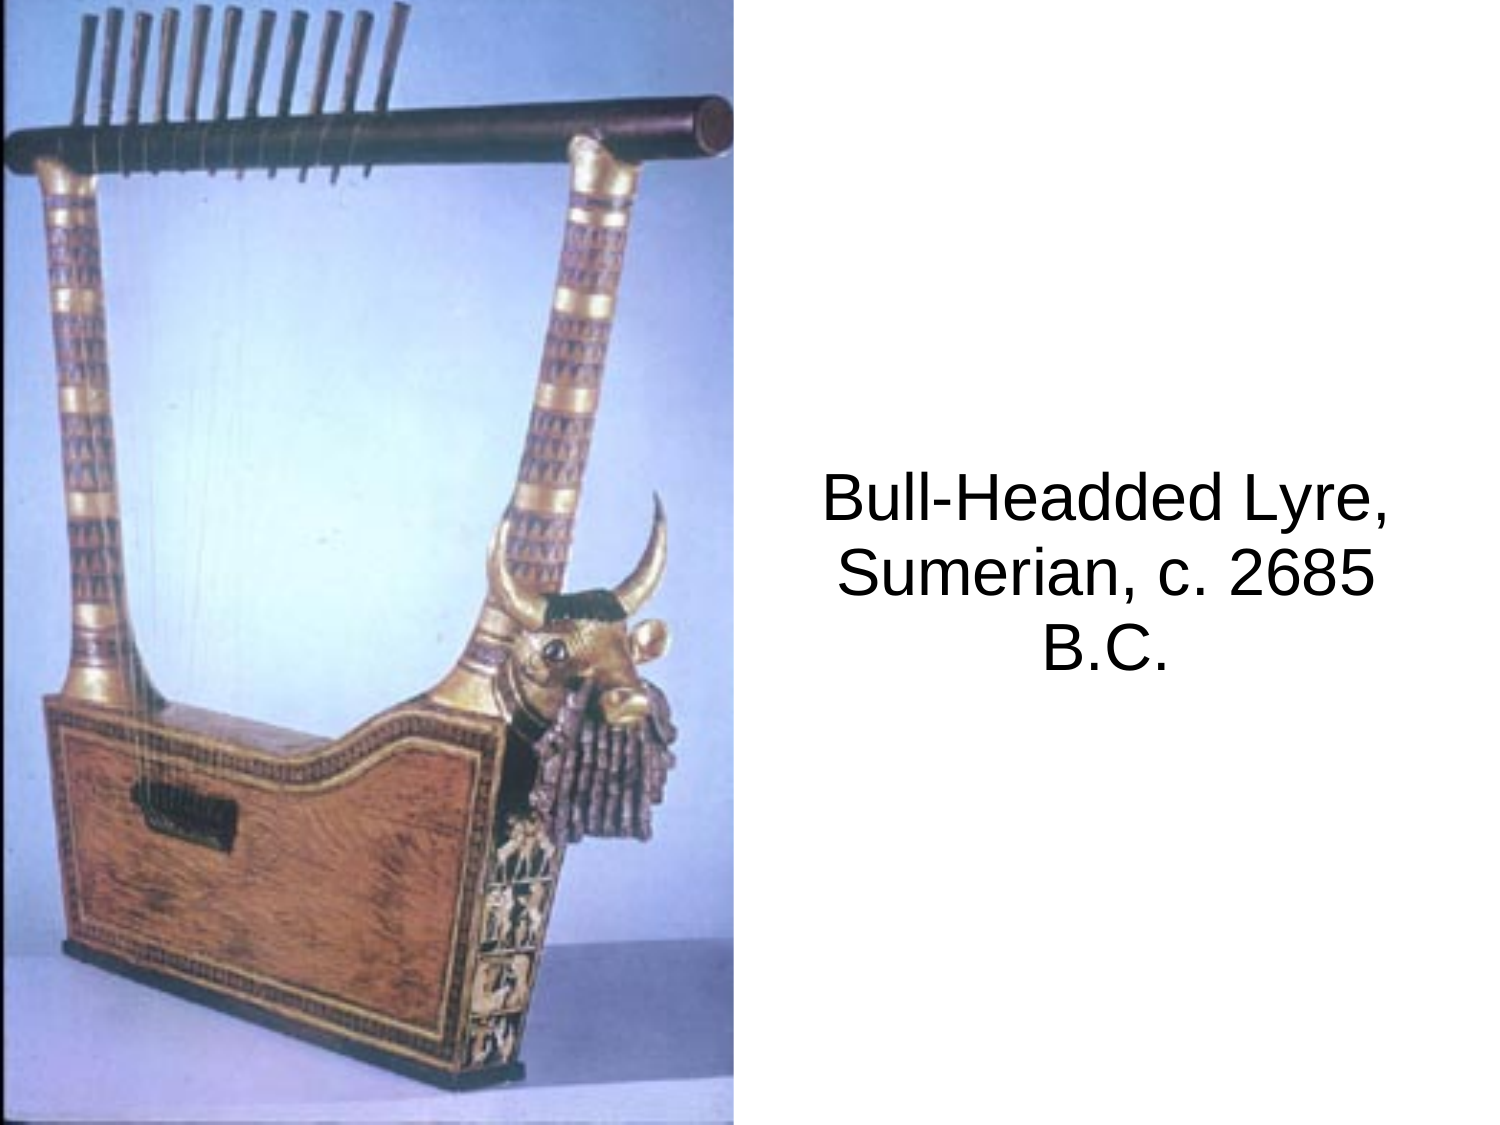

# Bull-Headded Lyre, Sumerian, c. 2685 B.C.